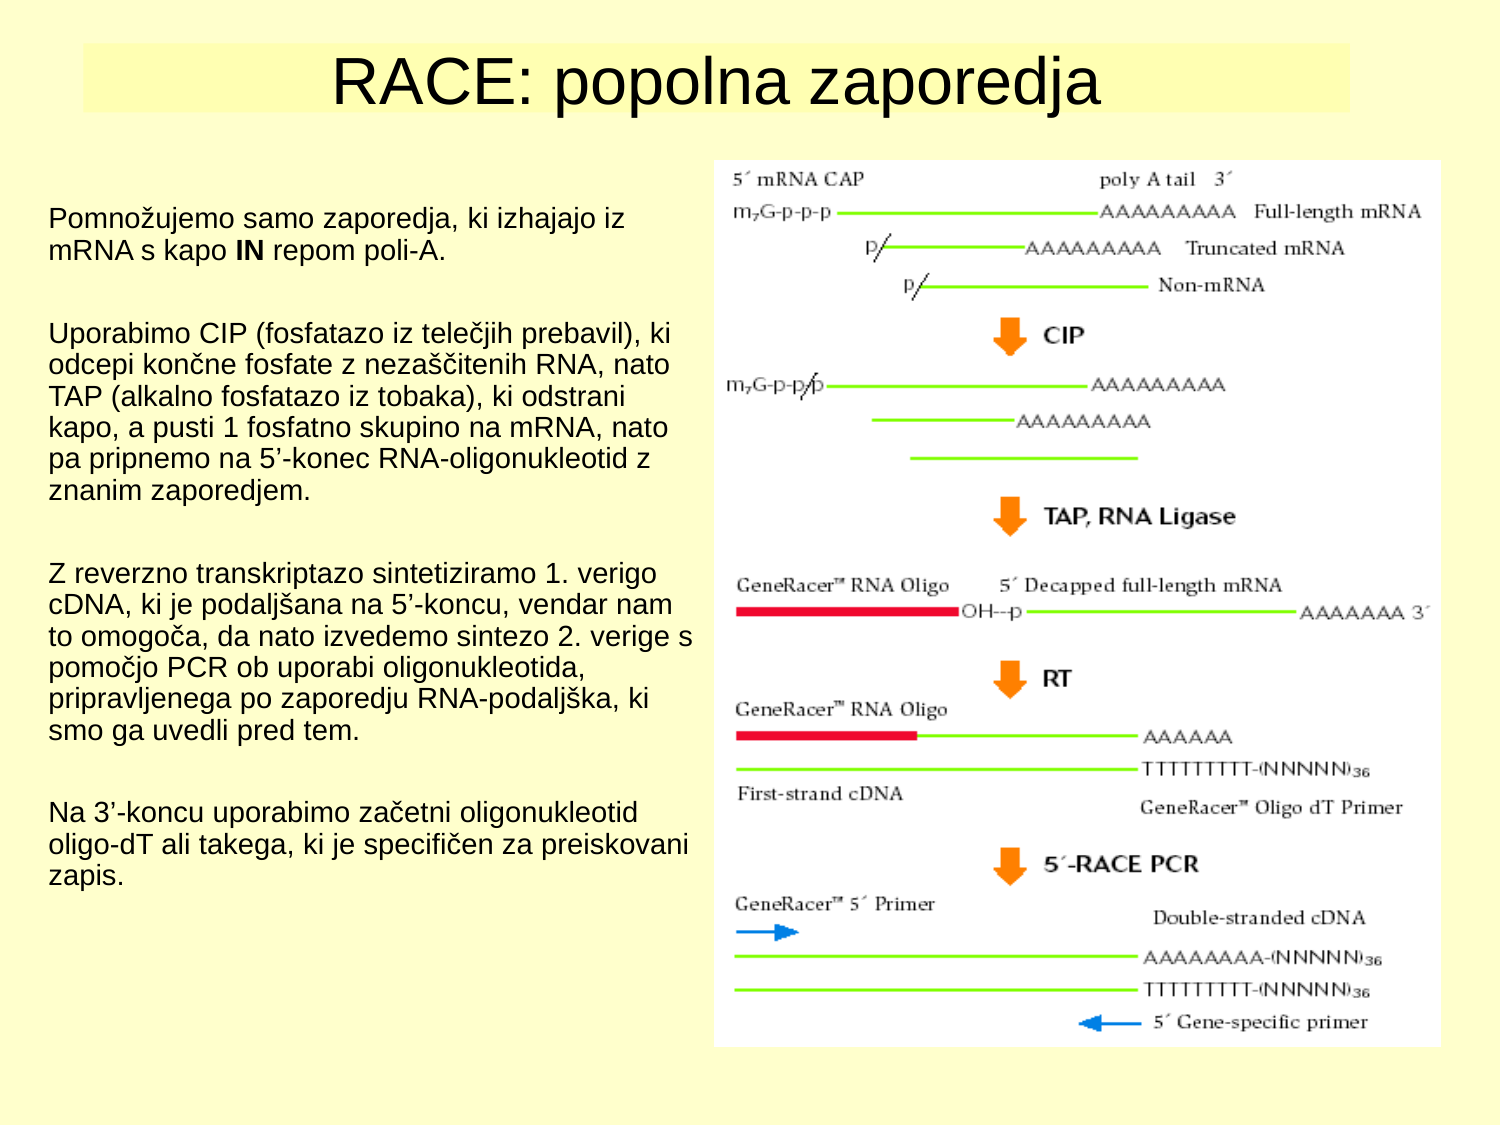

RACE: popolna zaporedja
Pomnožujemo samo zaporedja, ki izhajajo iz mRNA s kapo IN repom poli-A.
Uporabimo CIP (fosfatazo iz telečjih prebavil), ki odcepi končne fosfate z nezaščitenih RNA, nato TAP (alkalno fosfatazo iz tobaka), ki odstrani kapo, a pusti 1 fosfatno skupino na mRNA, nato pa pripnemo na 5’-konec RNA-oligonukleotid z znanim zaporedjem.
Z reverzno transkriptazo sintetiziramo 1. verigo cDNA, ki je podaljšana na 5’-koncu, vendar nam to omogoča, da nato izvedemo sintezo 2. verige s pomočjo PCR ob uporabi oligonukleotida, pripravljenega po zaporedju RNA-podaljška, ki smo ga uvedli pred tem.
Na 3’-koncu uporabimo začetni oligonukleotid oligo-dT ali takega, ki je specifičen za preiskovani zapis.